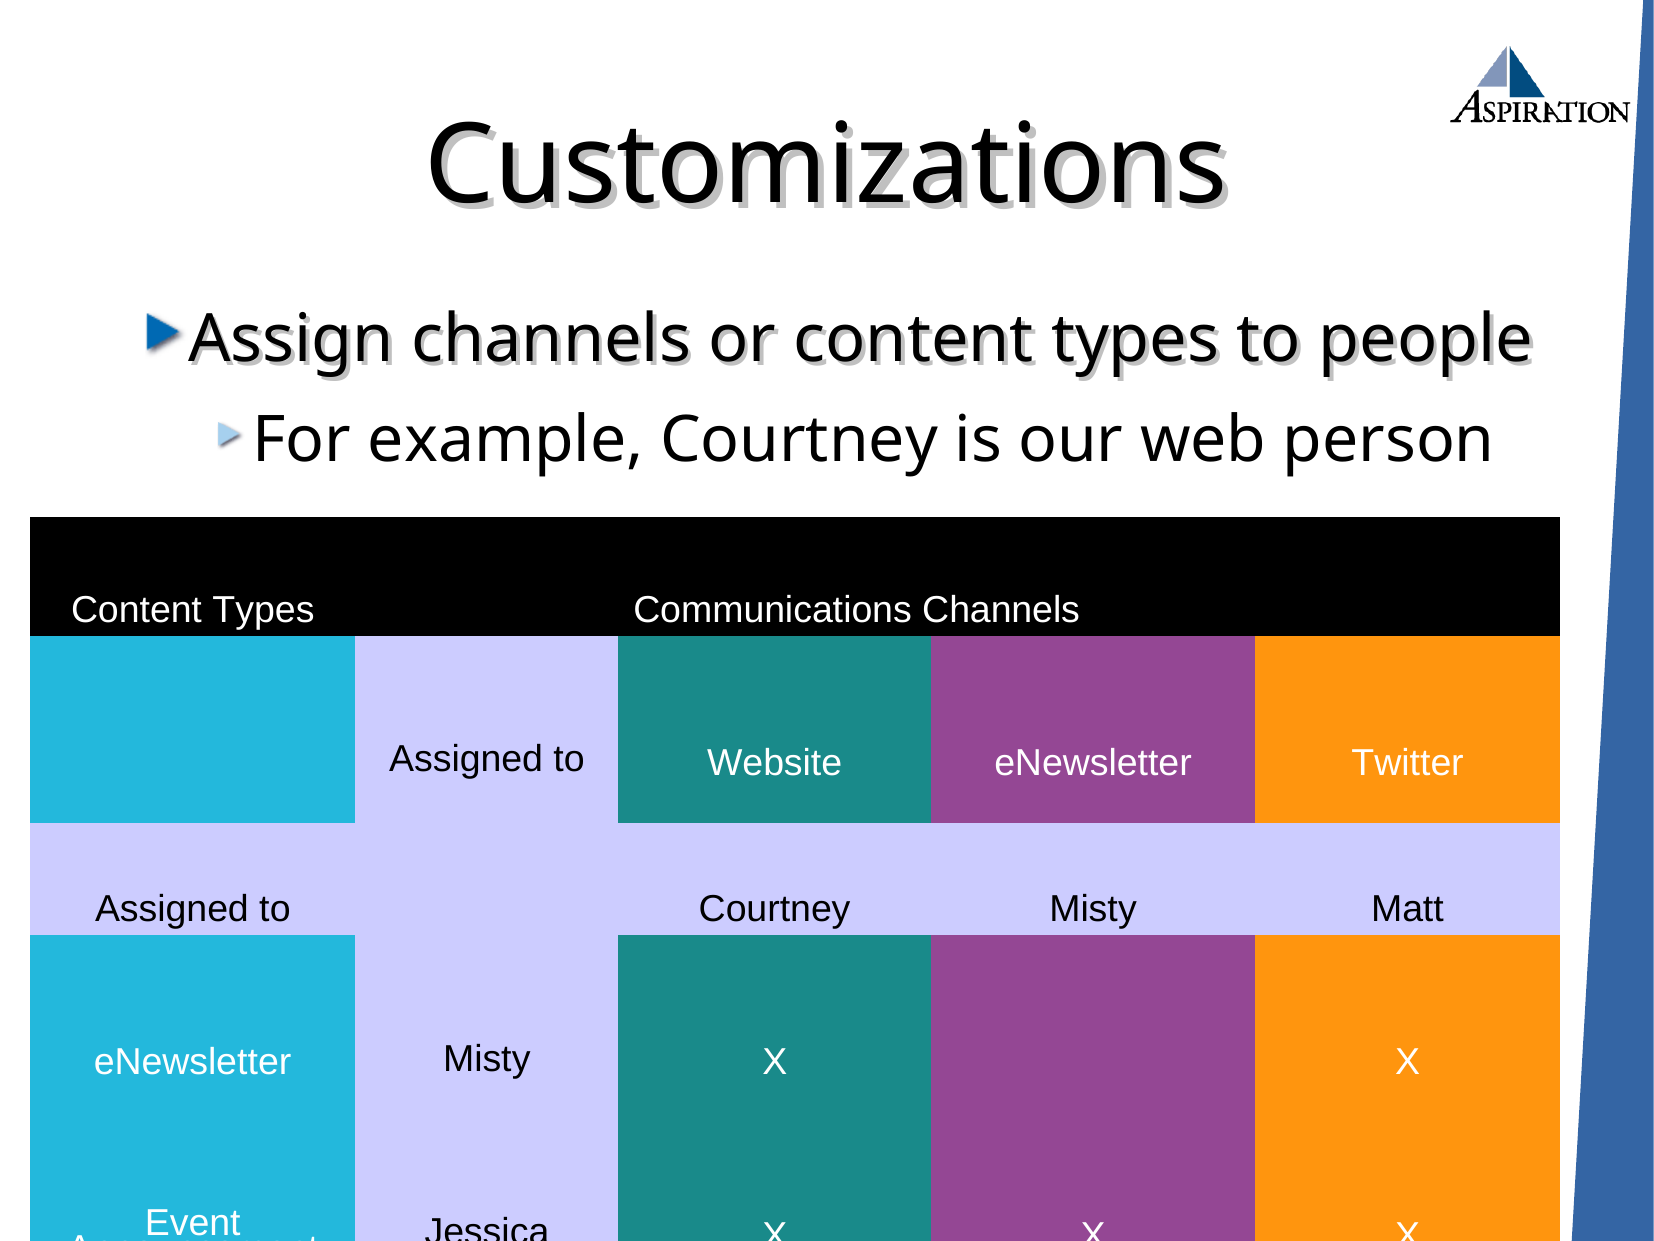

# Customizations
Assign channels or content types to people
For example, Courtney is our web person
| Content Types | | Communications Channels | | |
| --- | --- | --- | --- | --- |
| | Assigned to | Website | eNewsletter | Twitter |
| Assigned to | | Courtney | Misty | Matt |
| eNewsletter | Misty | X | | X |
| Event Announcement | Jessica | X | X | X |